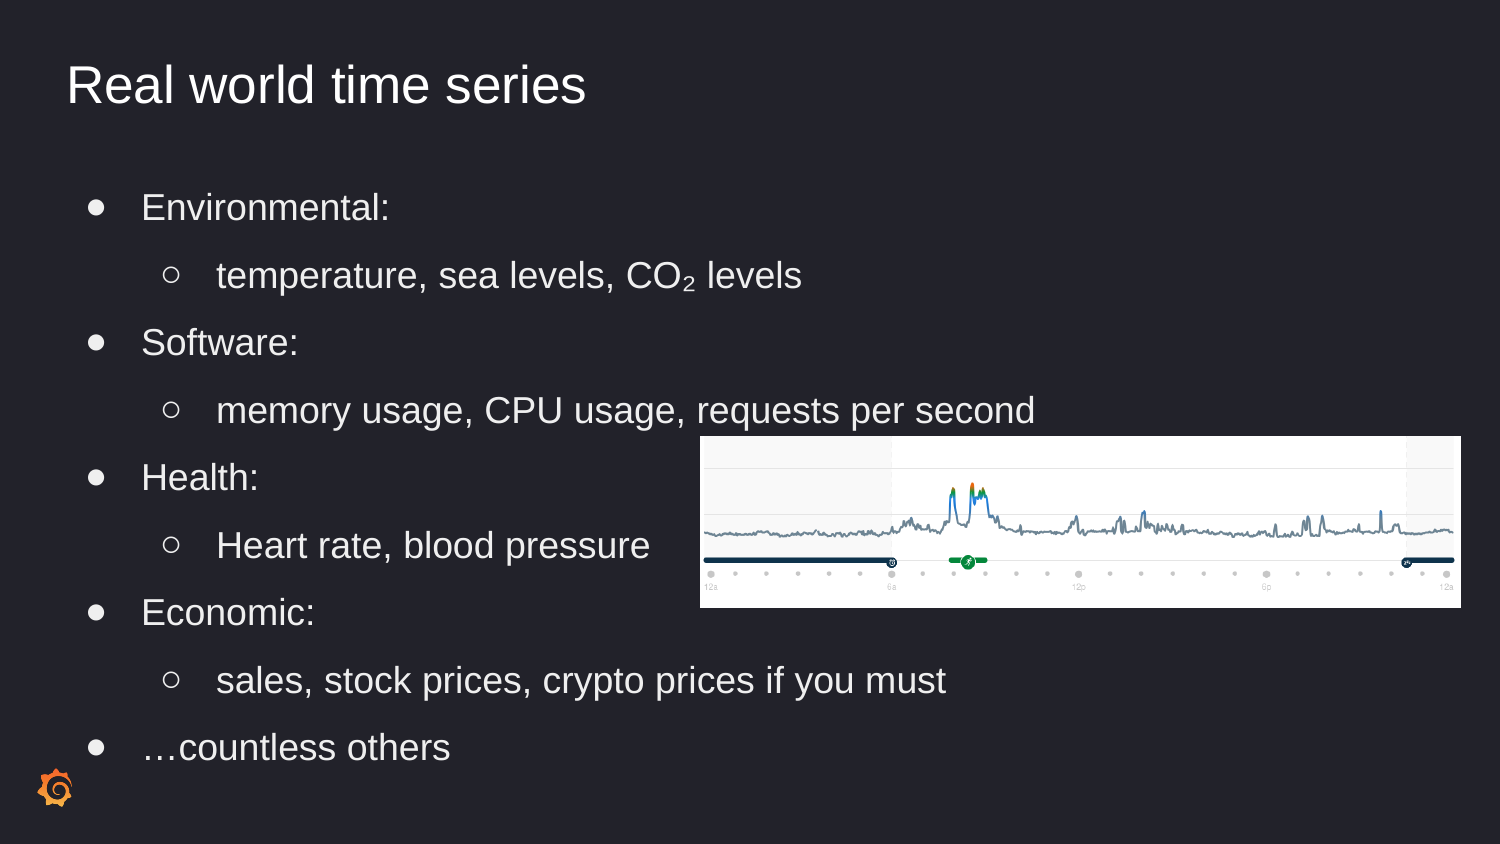

# Real world time series
Environmental:
temperature, sea levels, CO₂ levels
Software:
memory usage, CPU usage, requests per second
Health:
Heart rate, blood pressure
Economic:
sales, stock prices, crypto prices if you must
…countless others